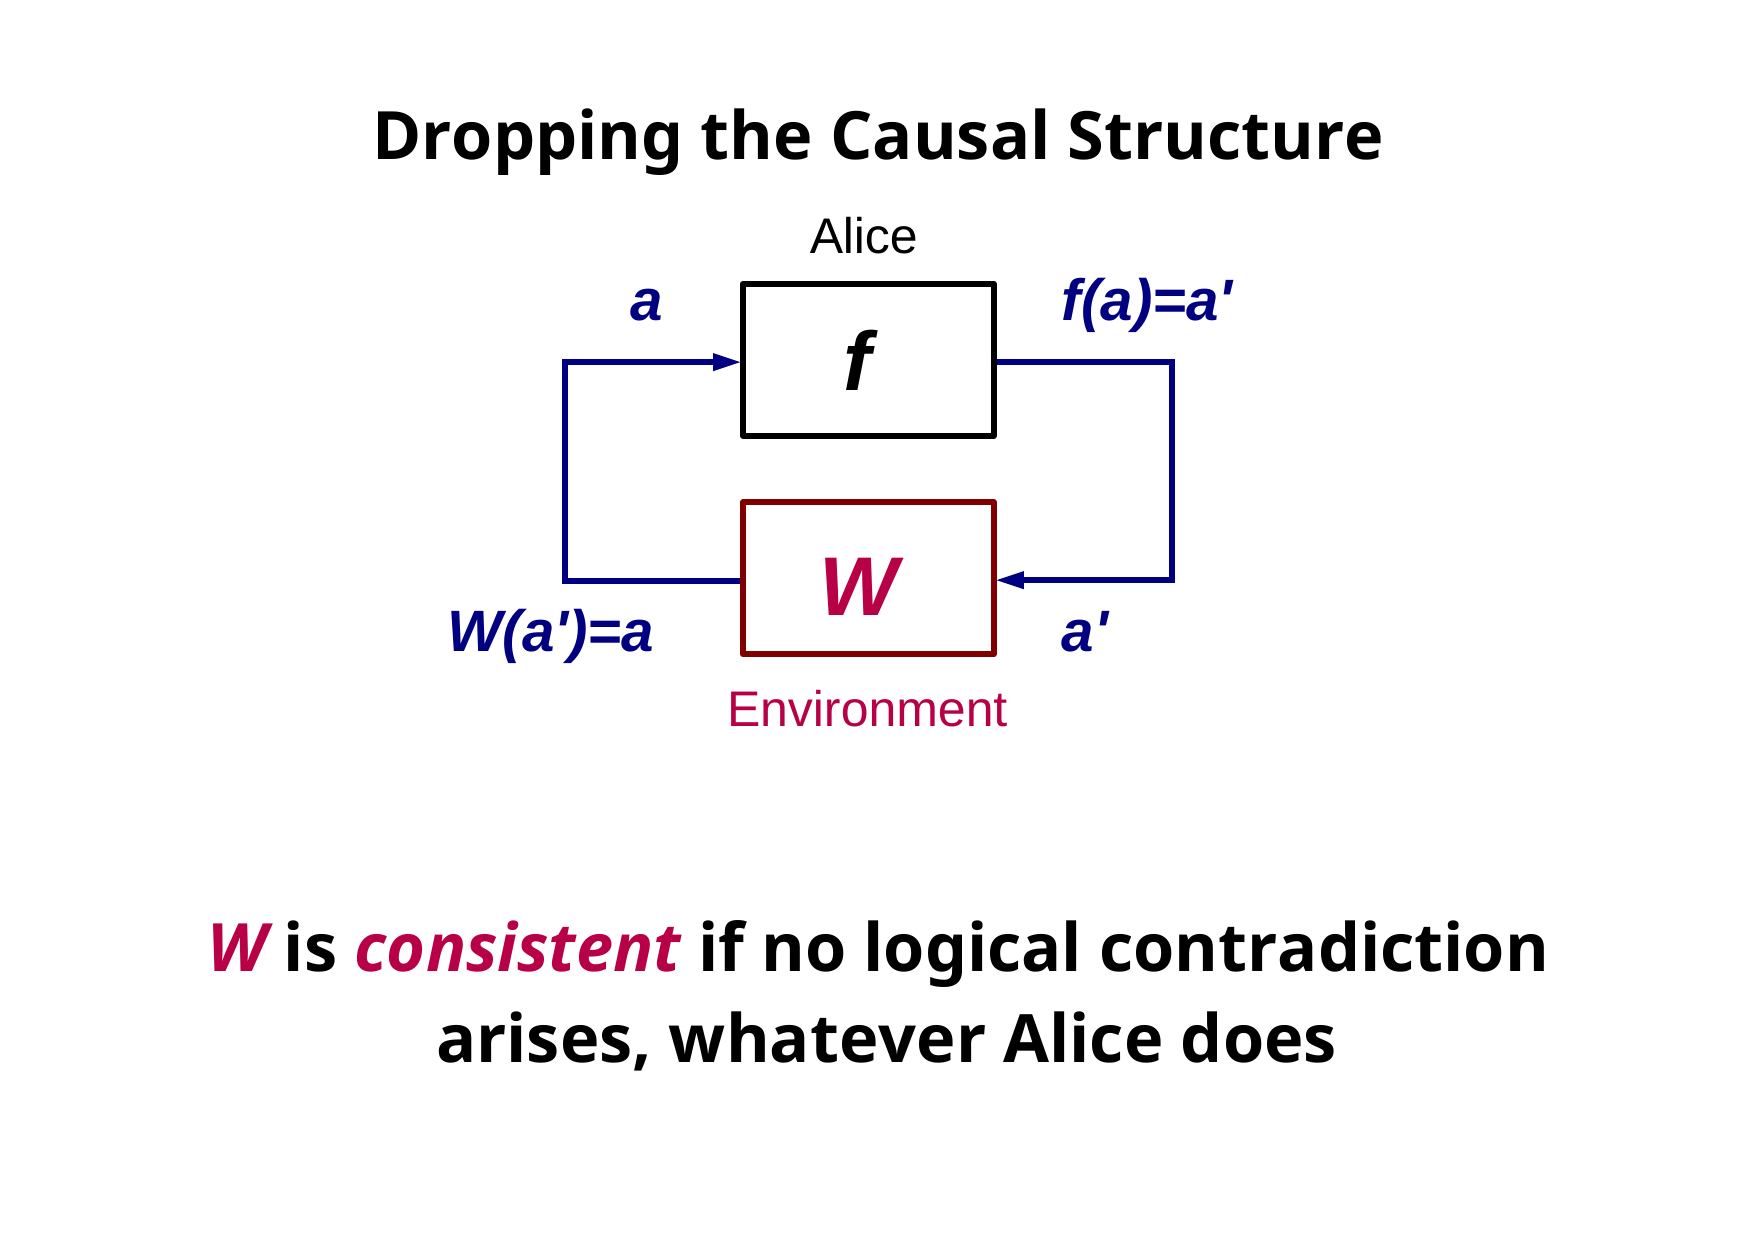

Dropping the Causal Structure
Alice
a
f(a)=a'
f
W
W(a')=a
a'
Environment
W is consistent if no logical contradiction
arises, whatever Alice does